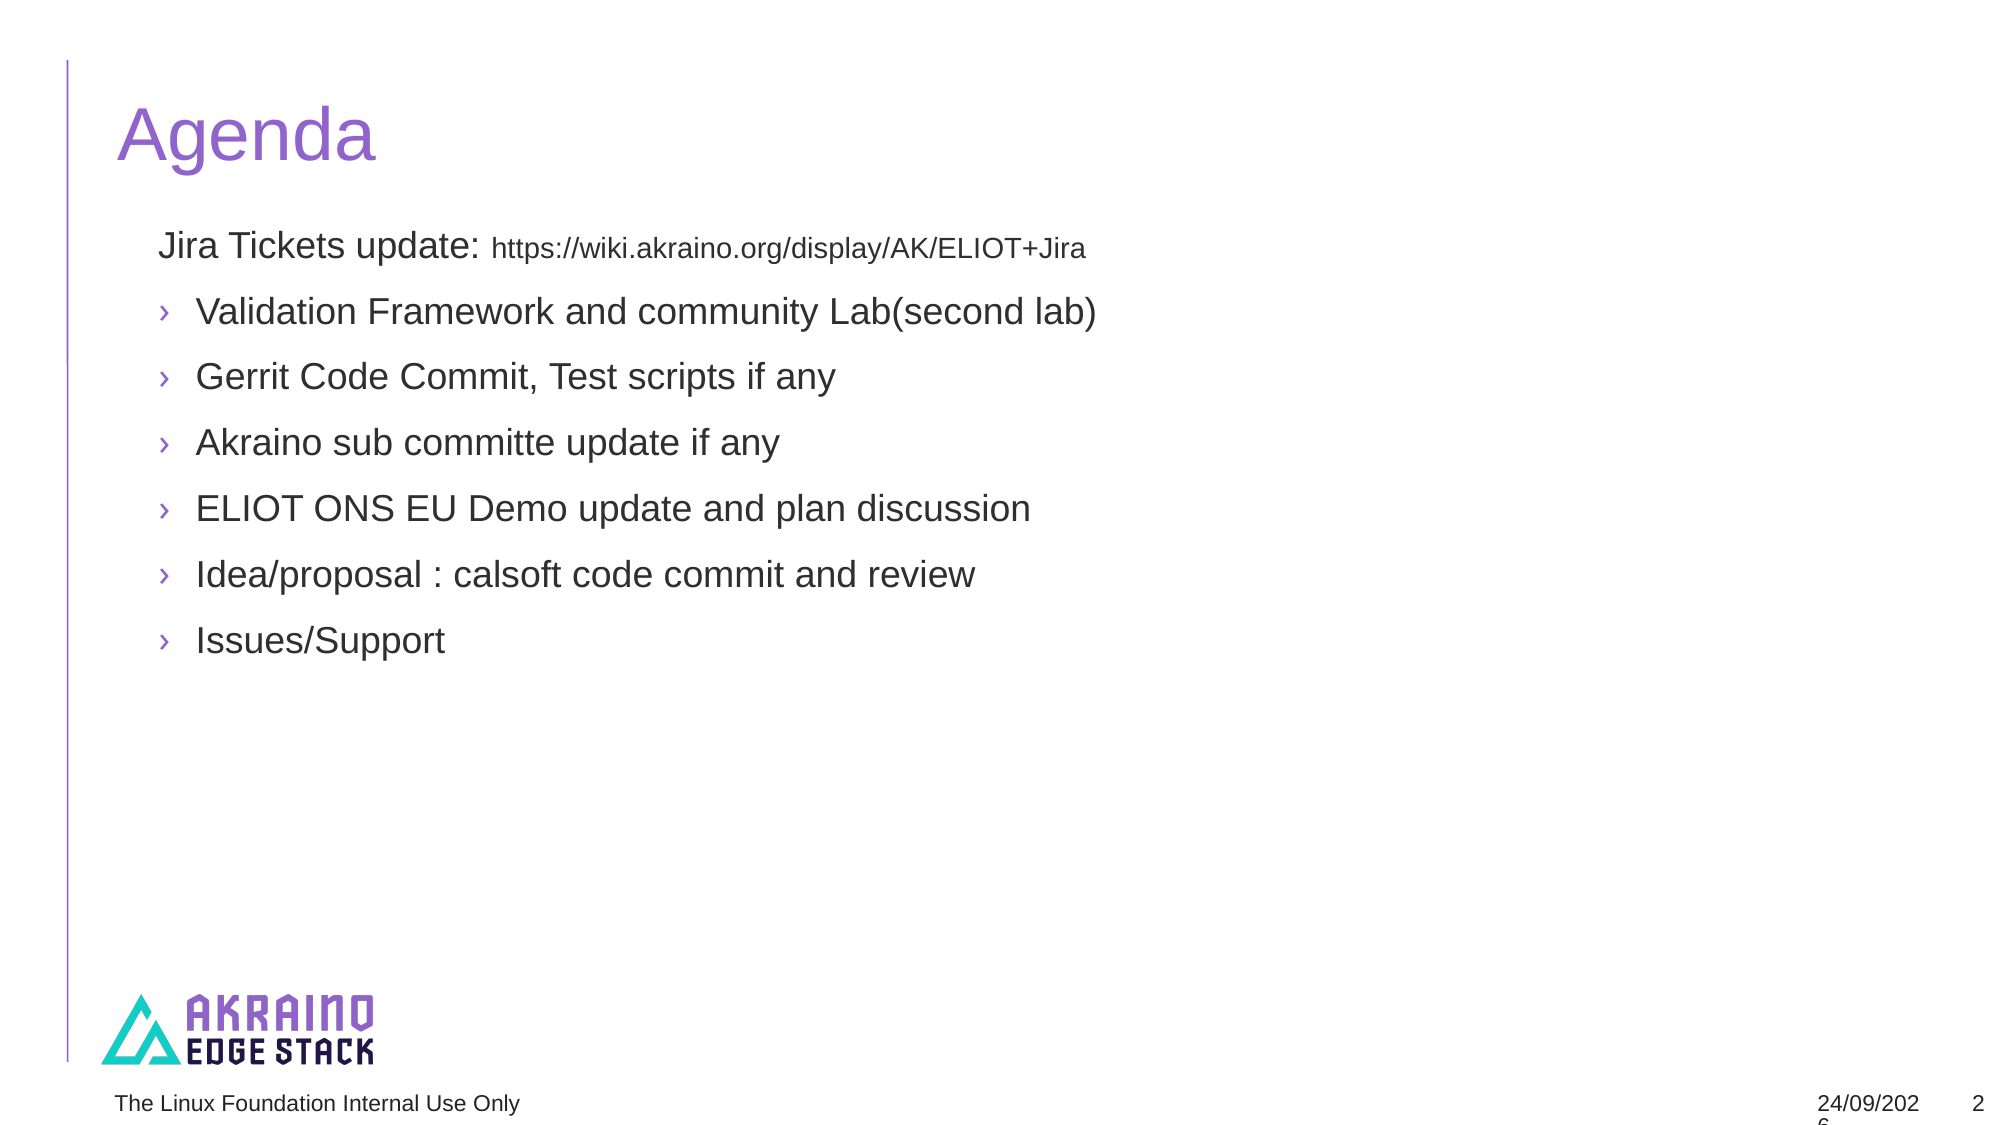

Agenda
Jira Tickets update: https://wiki.akraino.org/display/AK/ELIOT+Jira
Validation Framework and community Lab(second lab)
Gerrit Code Commit, Test scripts if any
Akraino sub committe update if any
ELIOT ONS EU Demo update and plan discussion
Idea/proposal : calsoft code commit and review
Issues/Support
The Linux Foundation Internal Use Only